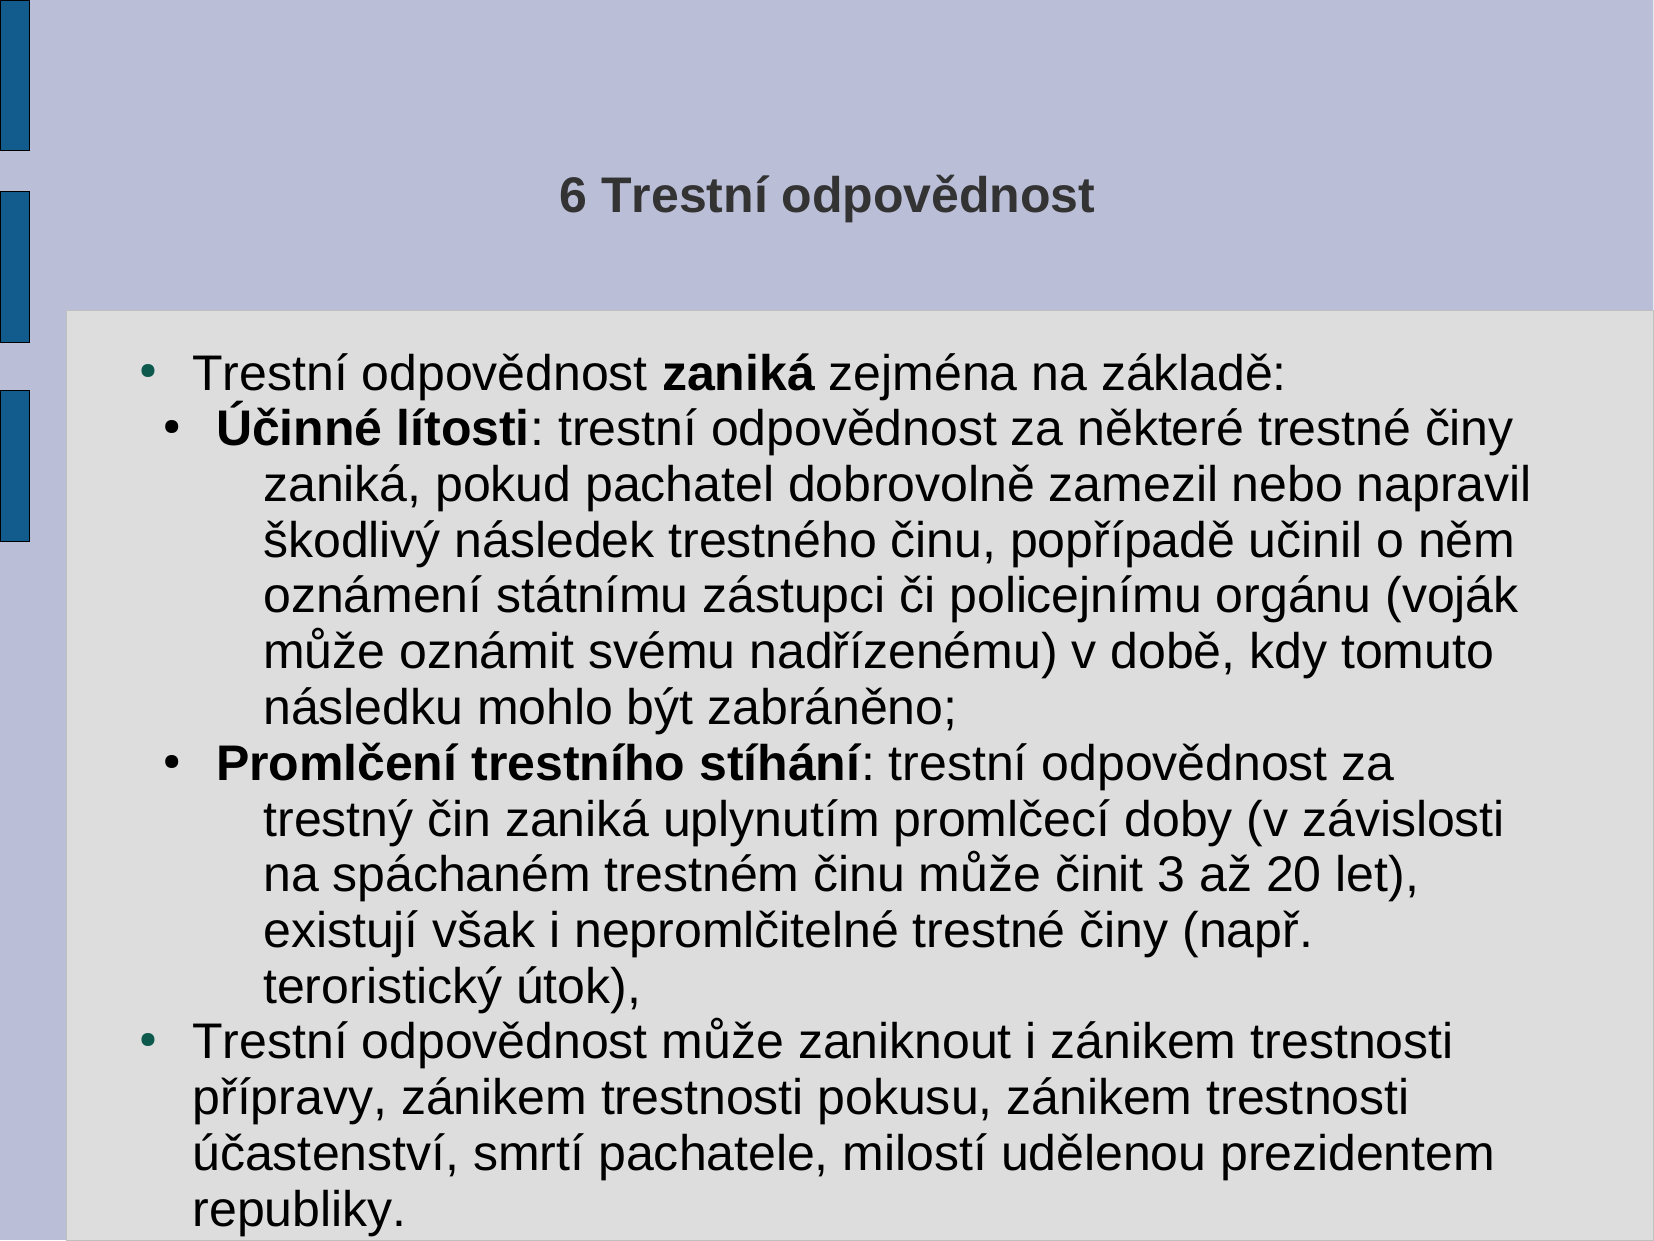

# 6 Trestní odpovědnost
Trestní odpovědnost zaniká zejména na základě:
Účinné lítosti: trestní odpovědnost za některé trestné činy zaniká, pokud pachatel dobrovolně zamezil nebo napravil škodlivý následek trestného činu, popřípadě učinil o něm oznámení státnímu zástupci či policejnímu orgánu (voják může oznámit svému nadřízenému) v době, kdy tomuto následku mohlo být zabráněno;
Promlčení trestního stíhání: trestní odpovědnost za trestný čin zaniká uplynutím promlčecí doby (v závislosti na spáchaném trestném činu může činit 3 až 20 let), existují však i nepromlčitelné trestné činy (např. teroristický útok),
Trestní odpovědnost může zaniknout i zánikem trestnosti přípravy, zánikem trestnosti pokusu, zánikem trestnosti účastenství, smrtí pachatele, milostí udělenou prezidentem republiky.